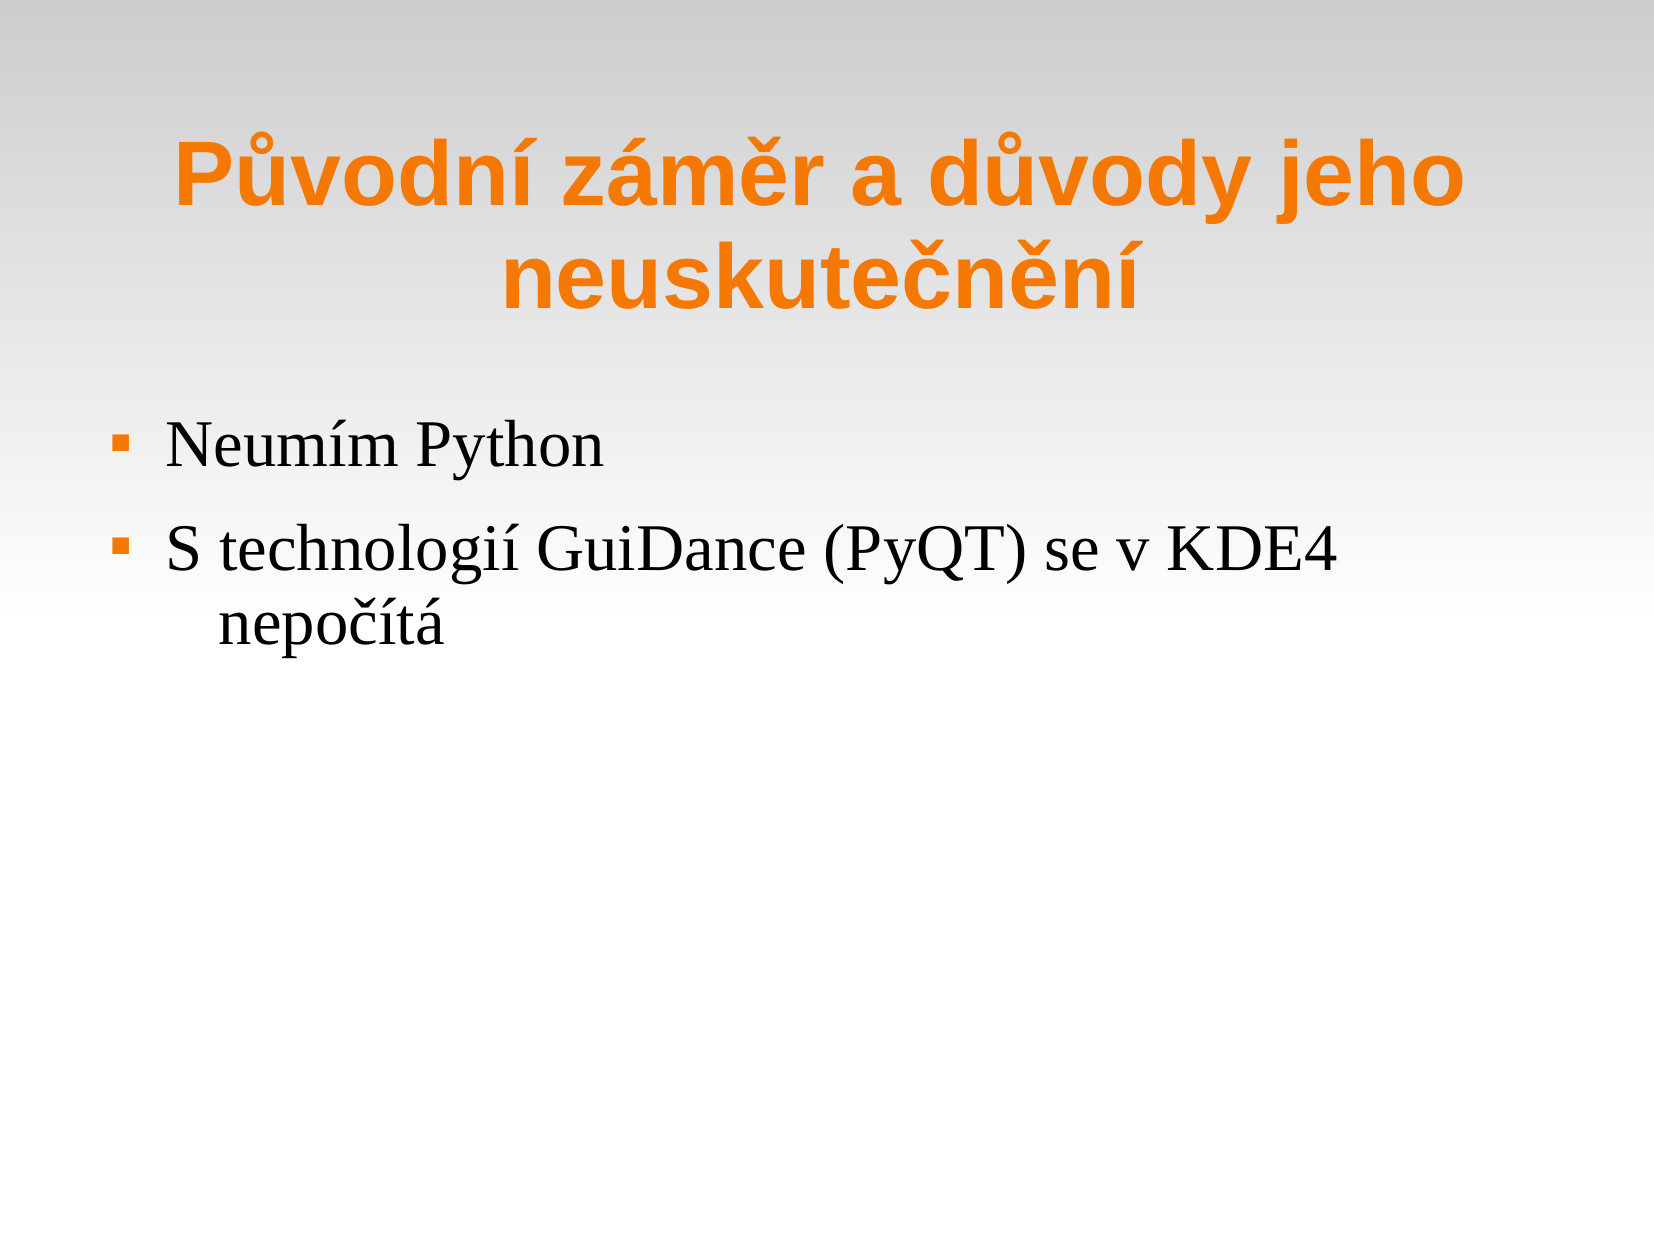

# Původní záměr a důvody jeho neuskutečnění
Neumím Python
S technologií GuiDance (PyQT) se v KDE4 nepočítá